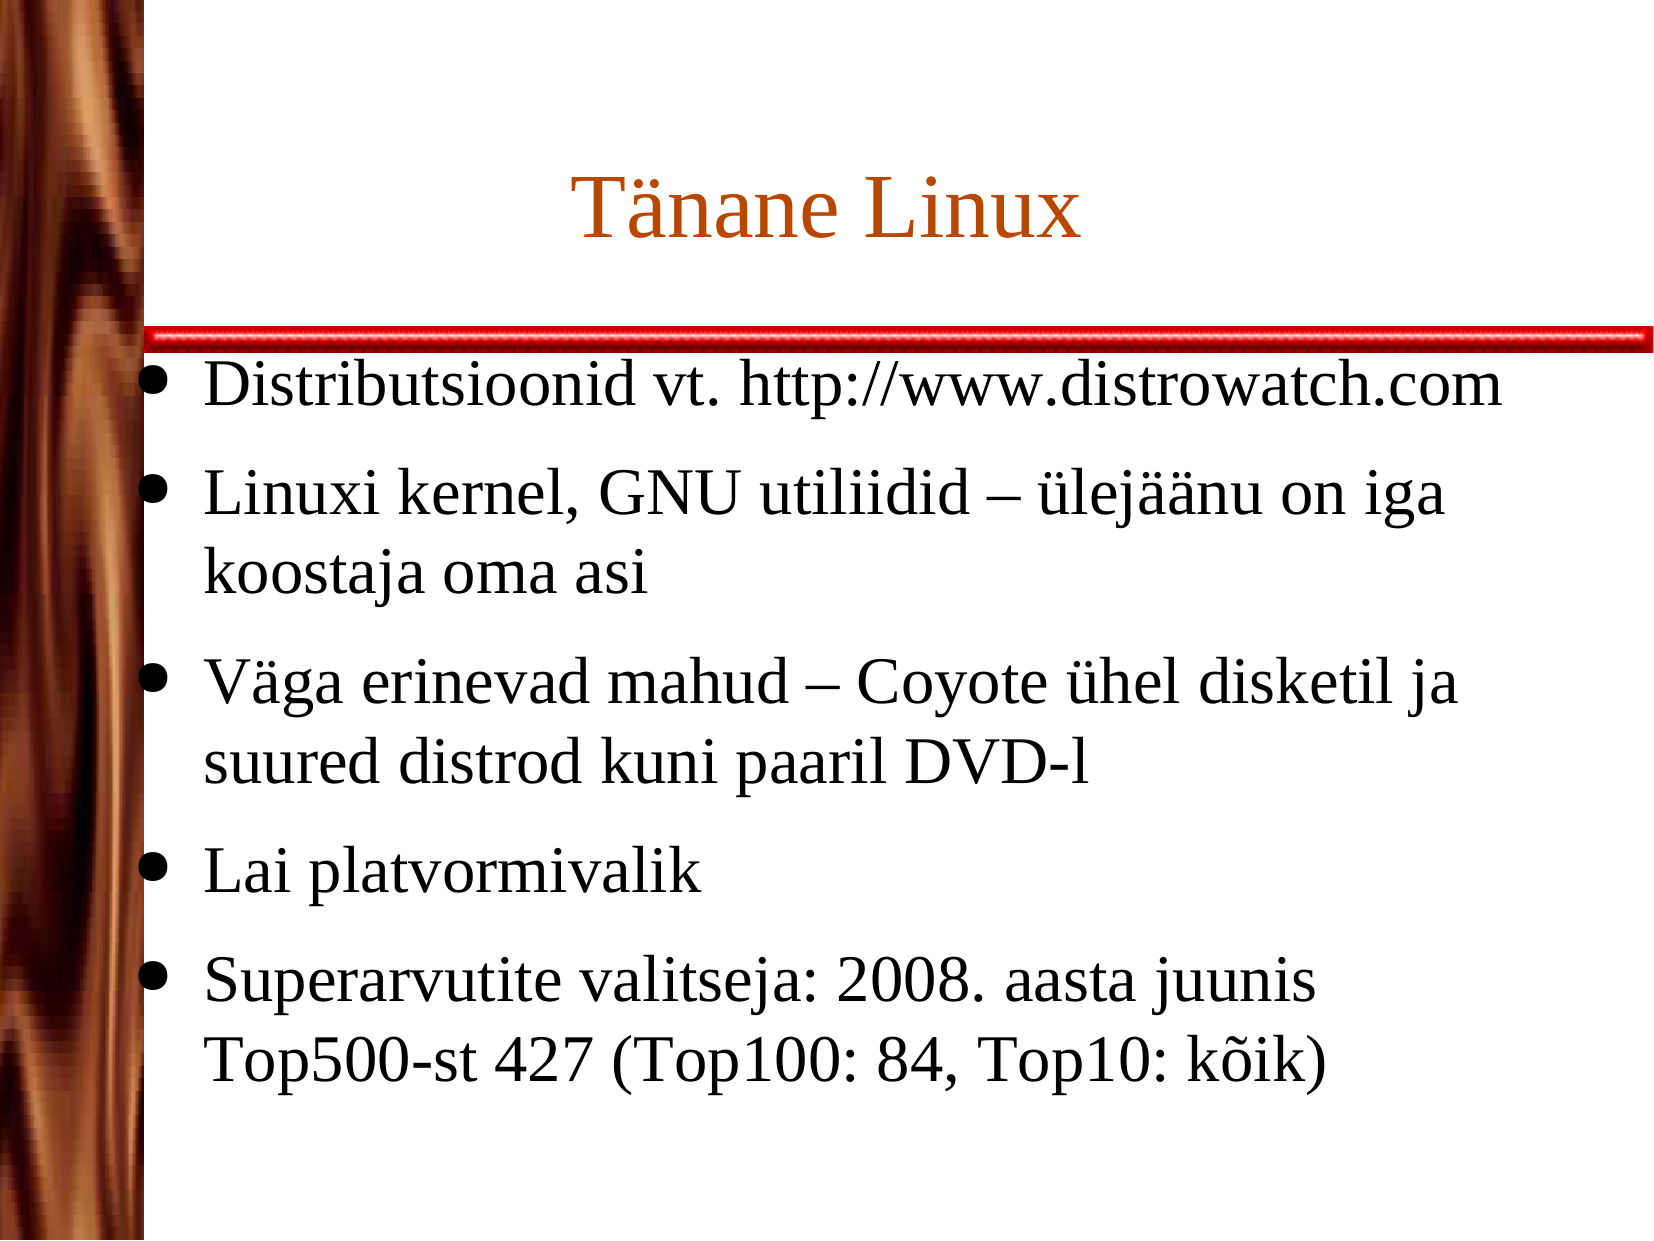

# Tänane Linux
Distributsioonid vt. http://www.distrowatch.com
Linuxi kernel, GNU utiliidid – ülejäänu on iga koostaja oma asi
Väga erinevad mahud – Coyote ühel disketil ja suured distrod kuni paaril DVD-l
Lai platvormivalik
Superarvutite valitseja: 2008. aasta juunis Top500-st 427 (Top100: 84, Top10: kõik)